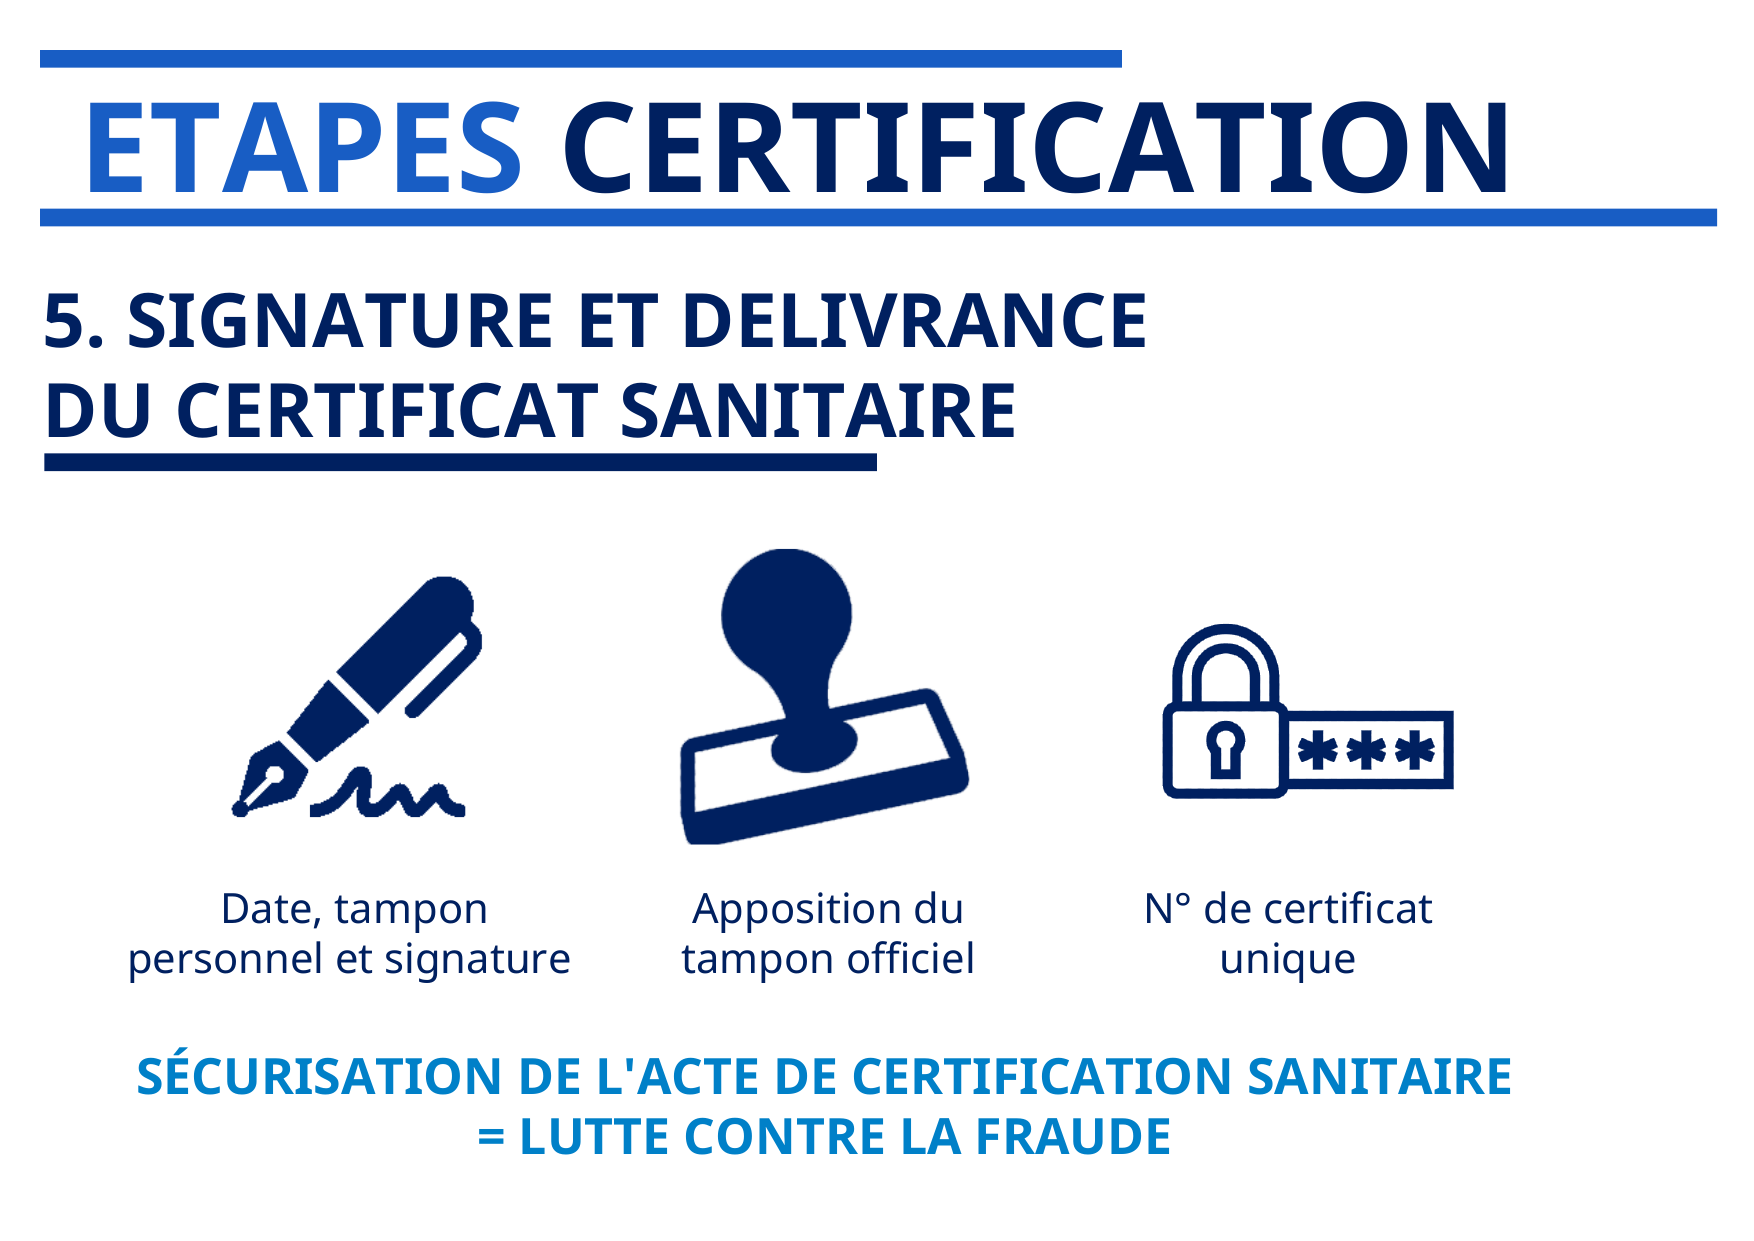

ETAPES CERTIFICATION
5. SIGNATURE ET DELIVRANCE DU CERTIFICAT SANITAIRE
Date, tampon personnel et signature
Apposition du tampon officiel
N° de certificat unique
SÉCURISATION DE L'ACTE DE CERTIFICATION SANITAIRE
= LUTTE CONTRE LA FRAUDE